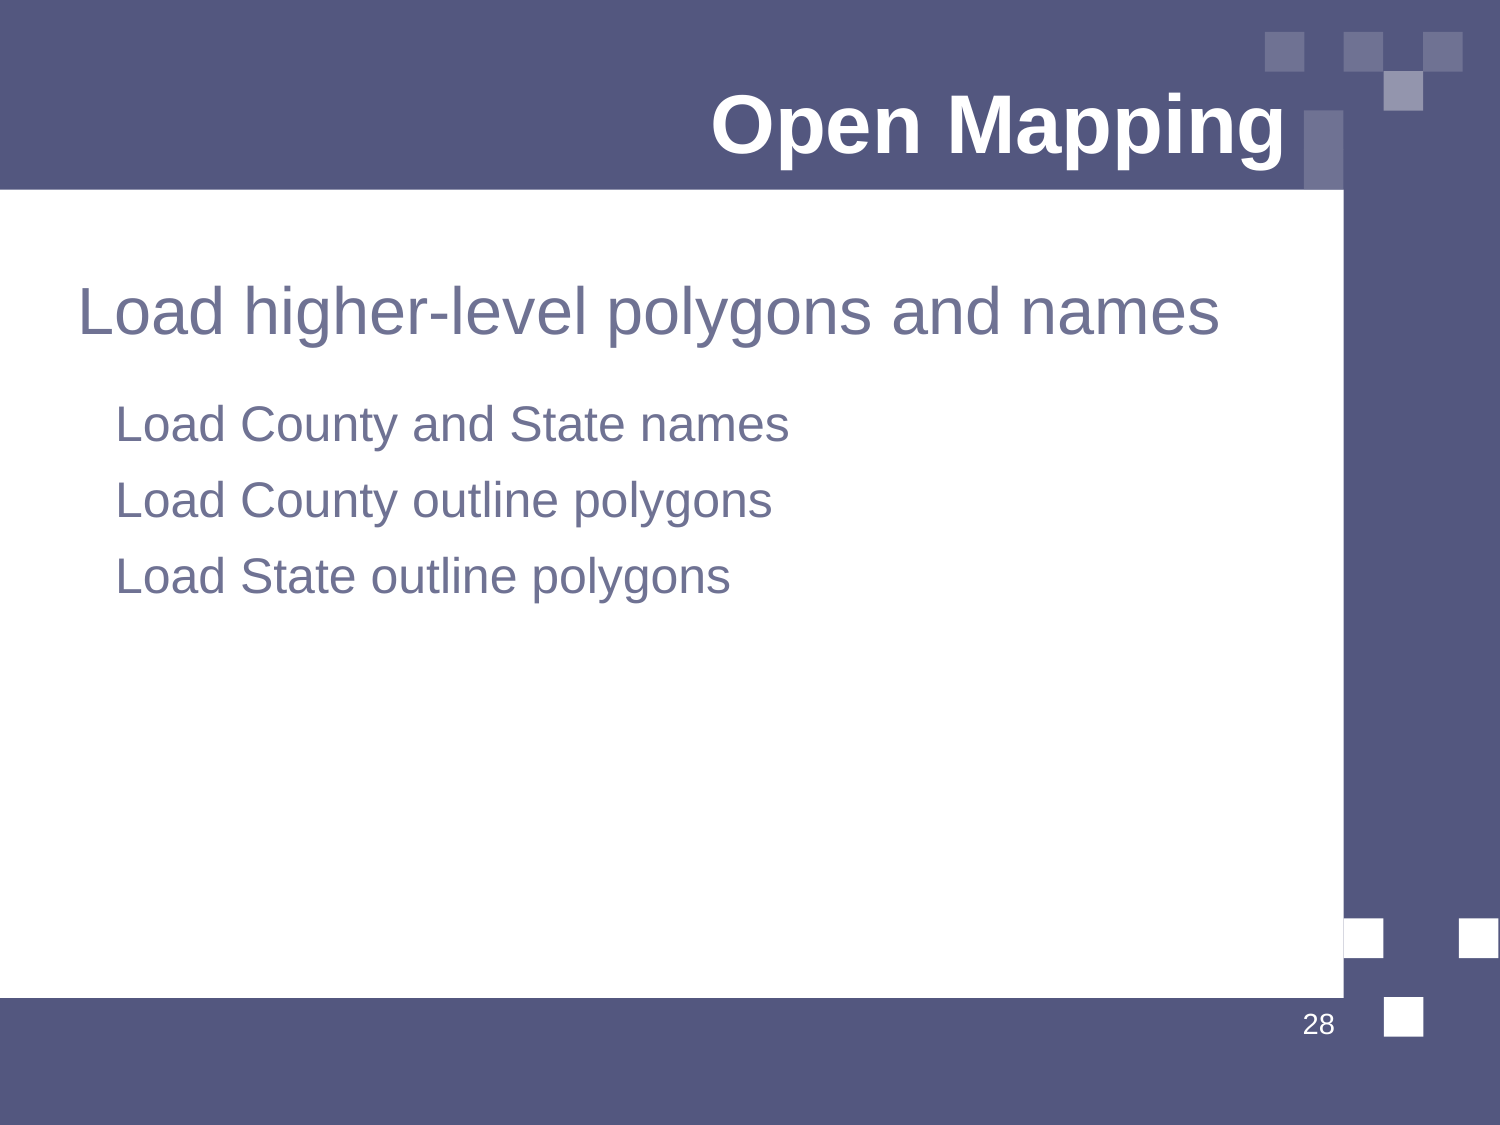

# Open Mapping
 Load higher-level polygons and names
Load County and State names
Load County outline polygons
Load State outline polygons
28